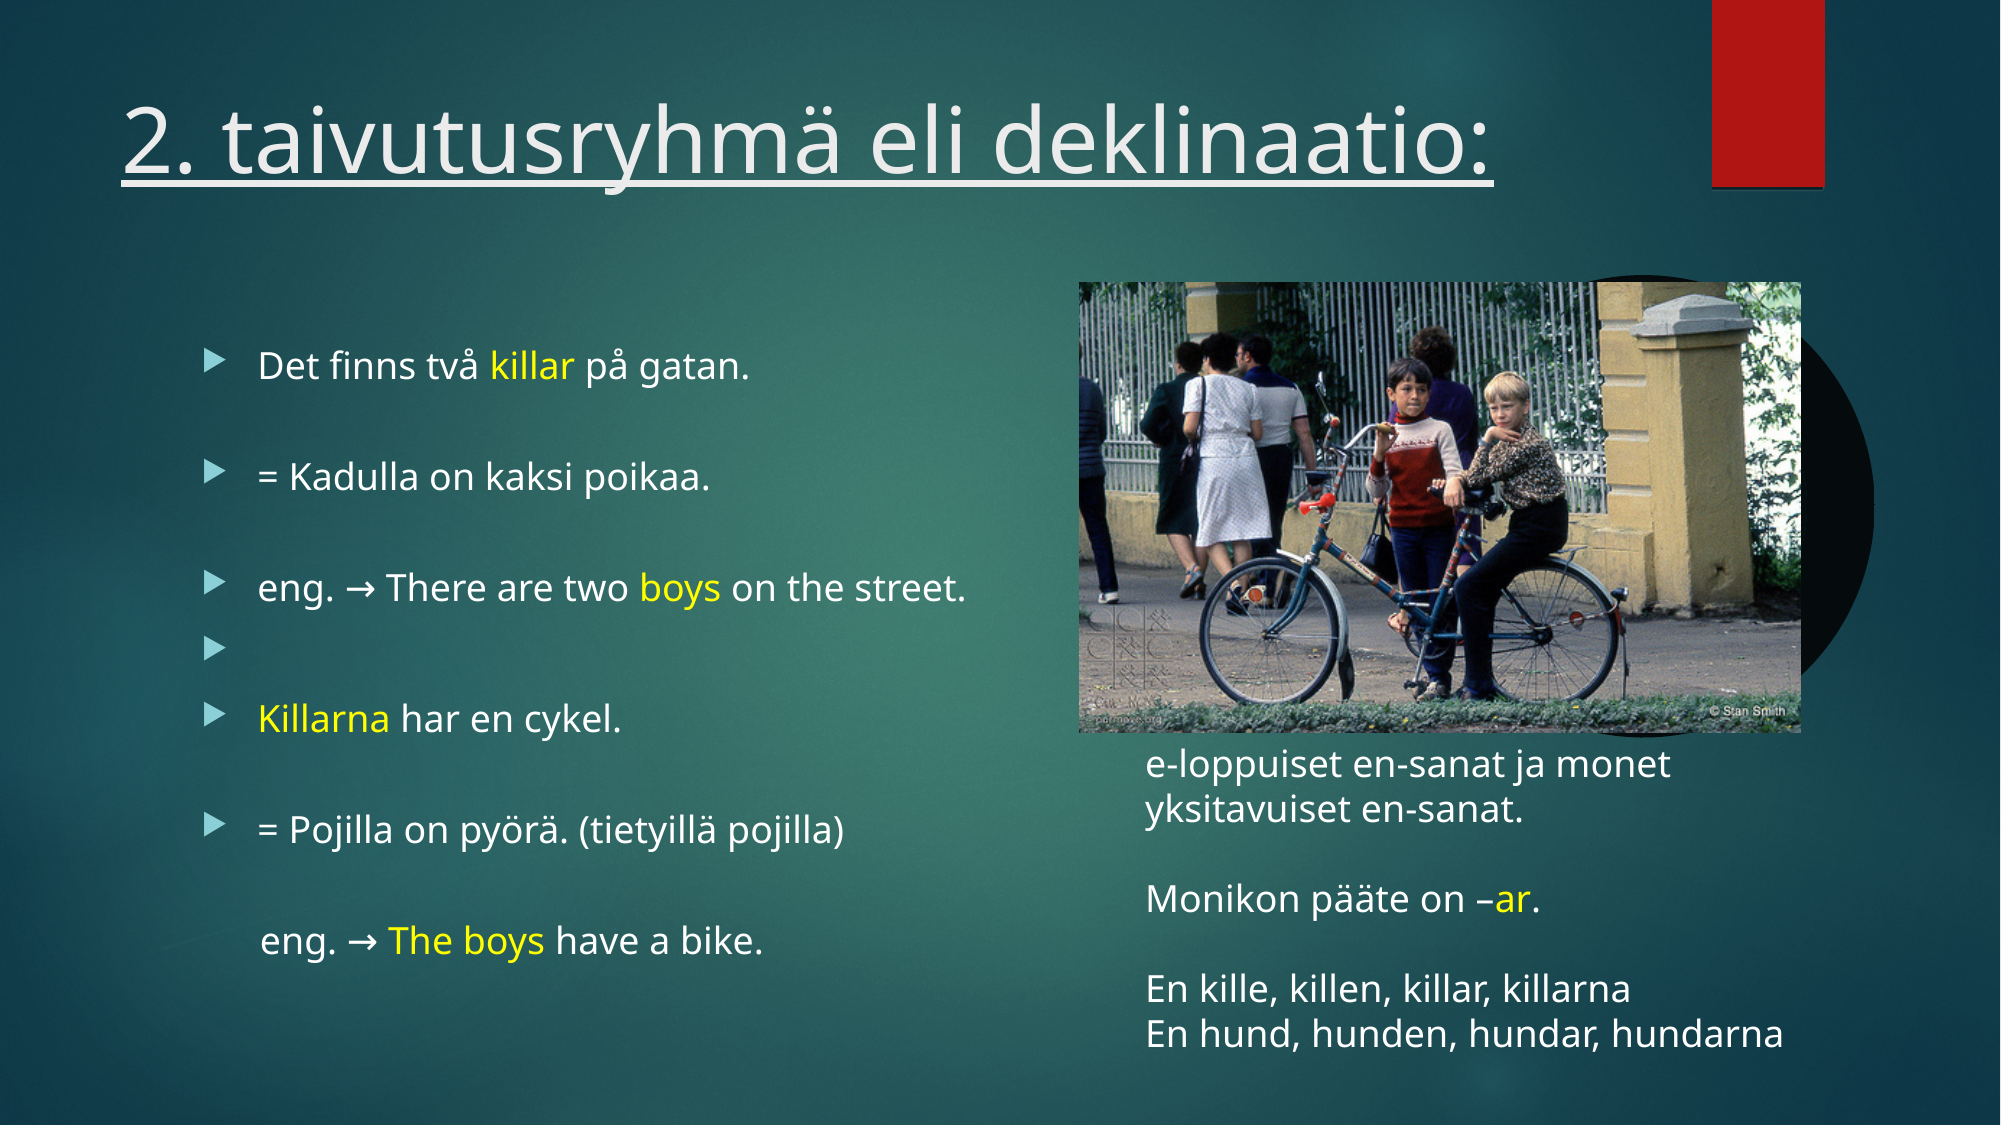

# 2. taivutusryhmä eli deklinaatio:
Det finns två killar på gatan.
= Kadulla on kaksi poikaa.
eng. → There are two boys on the street.
Killarna har en cykel.
= Pojilla on pyörä. (tietyillä pojilla)
 eng. → The boys have a bike.
e-loppuiset en-sanat ja monet yksitavuiset en-sanat.
Monikon pääte on –ar.
En kille, killen, killar, killarna
En hund, hunden, hundar, hundarna